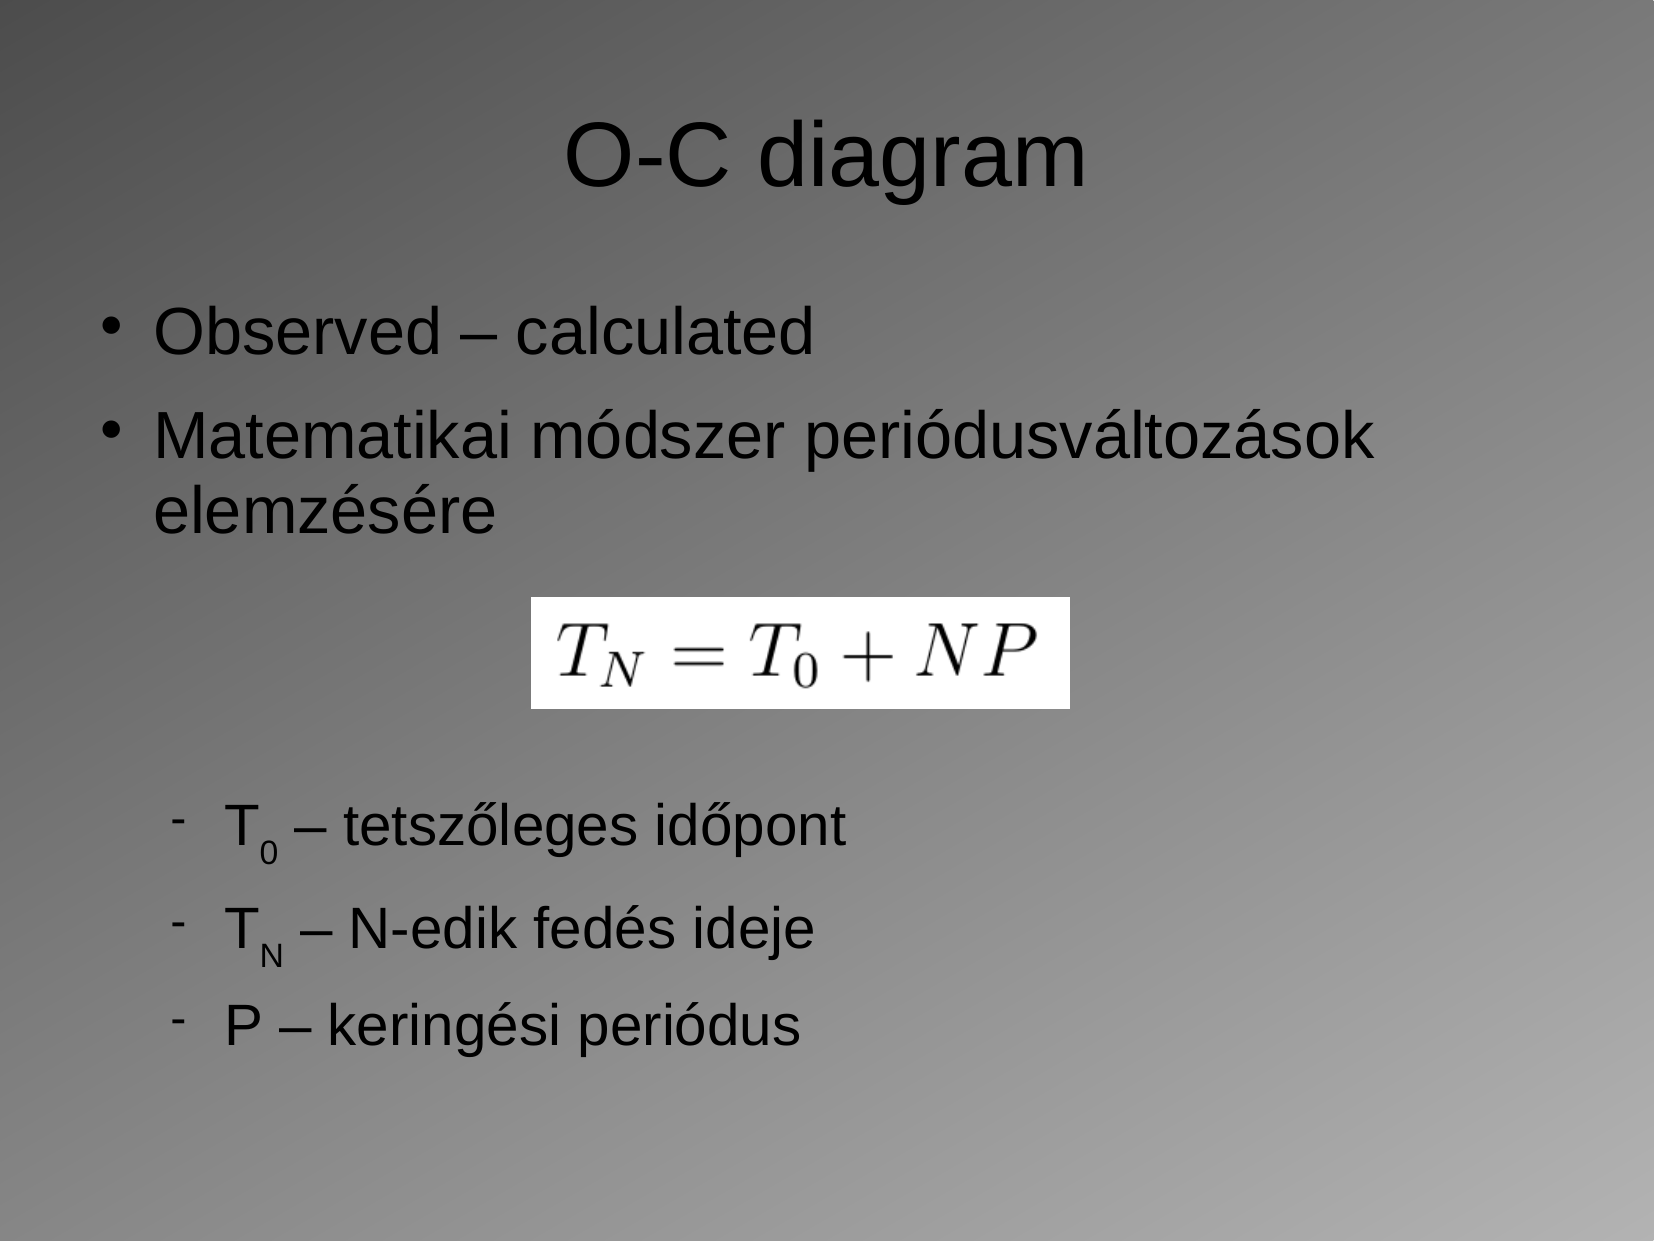

# O-C diagram
Observed – calculated
Matematikai módszer periódusváltozások elemzésére
T0 – tetszőleges időpont
TN – N-edik fedés ideje
P – keringési periódus